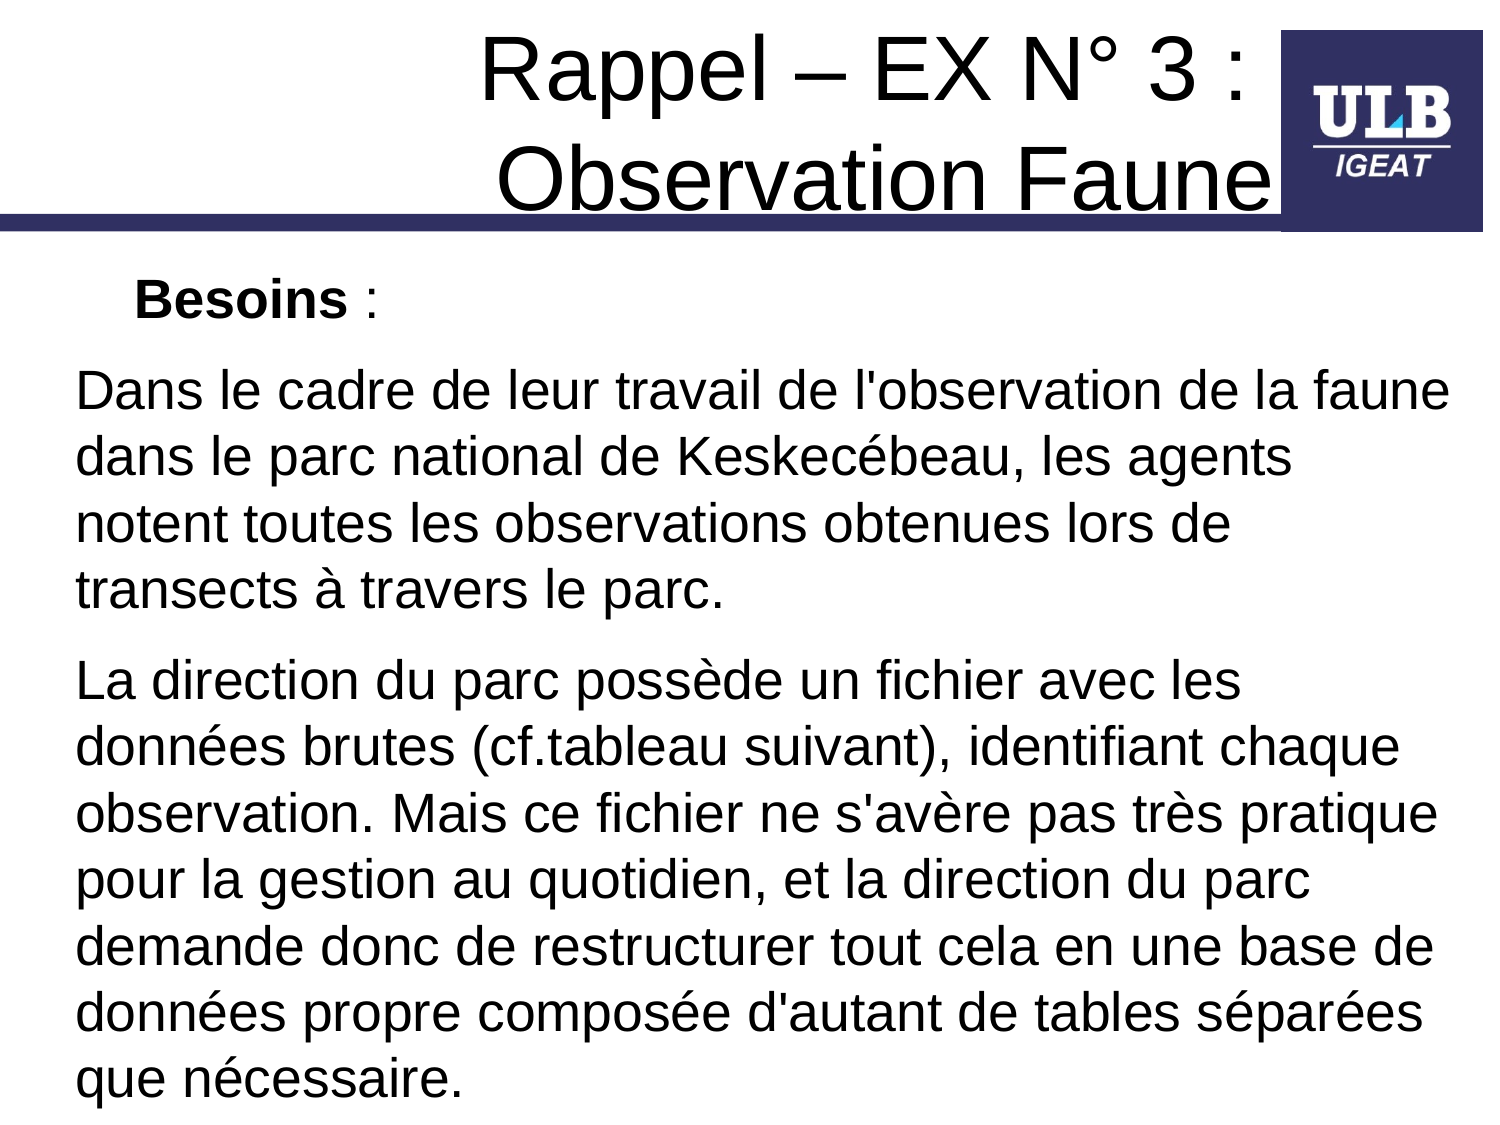

Rappel – EX N° 3 : Observation Faune
Besoins :
Dans le cadre de leur travail de l'observation de la faune dans le parc national de Keskecébeau, les agents notent toutes les observations obtenues lors de transects à travers le parc.
La direction du parc possède un fichier avec les données brutes (cf.tableau suivant), identifiant chaque observation. Mais ce fichier ne s'avère pas très pratique pour la gestion au quotidien, et la direction du parc demande donc de restructurer tout cela en une base de données propre composée d'autant de tables séparées que nécessaire.